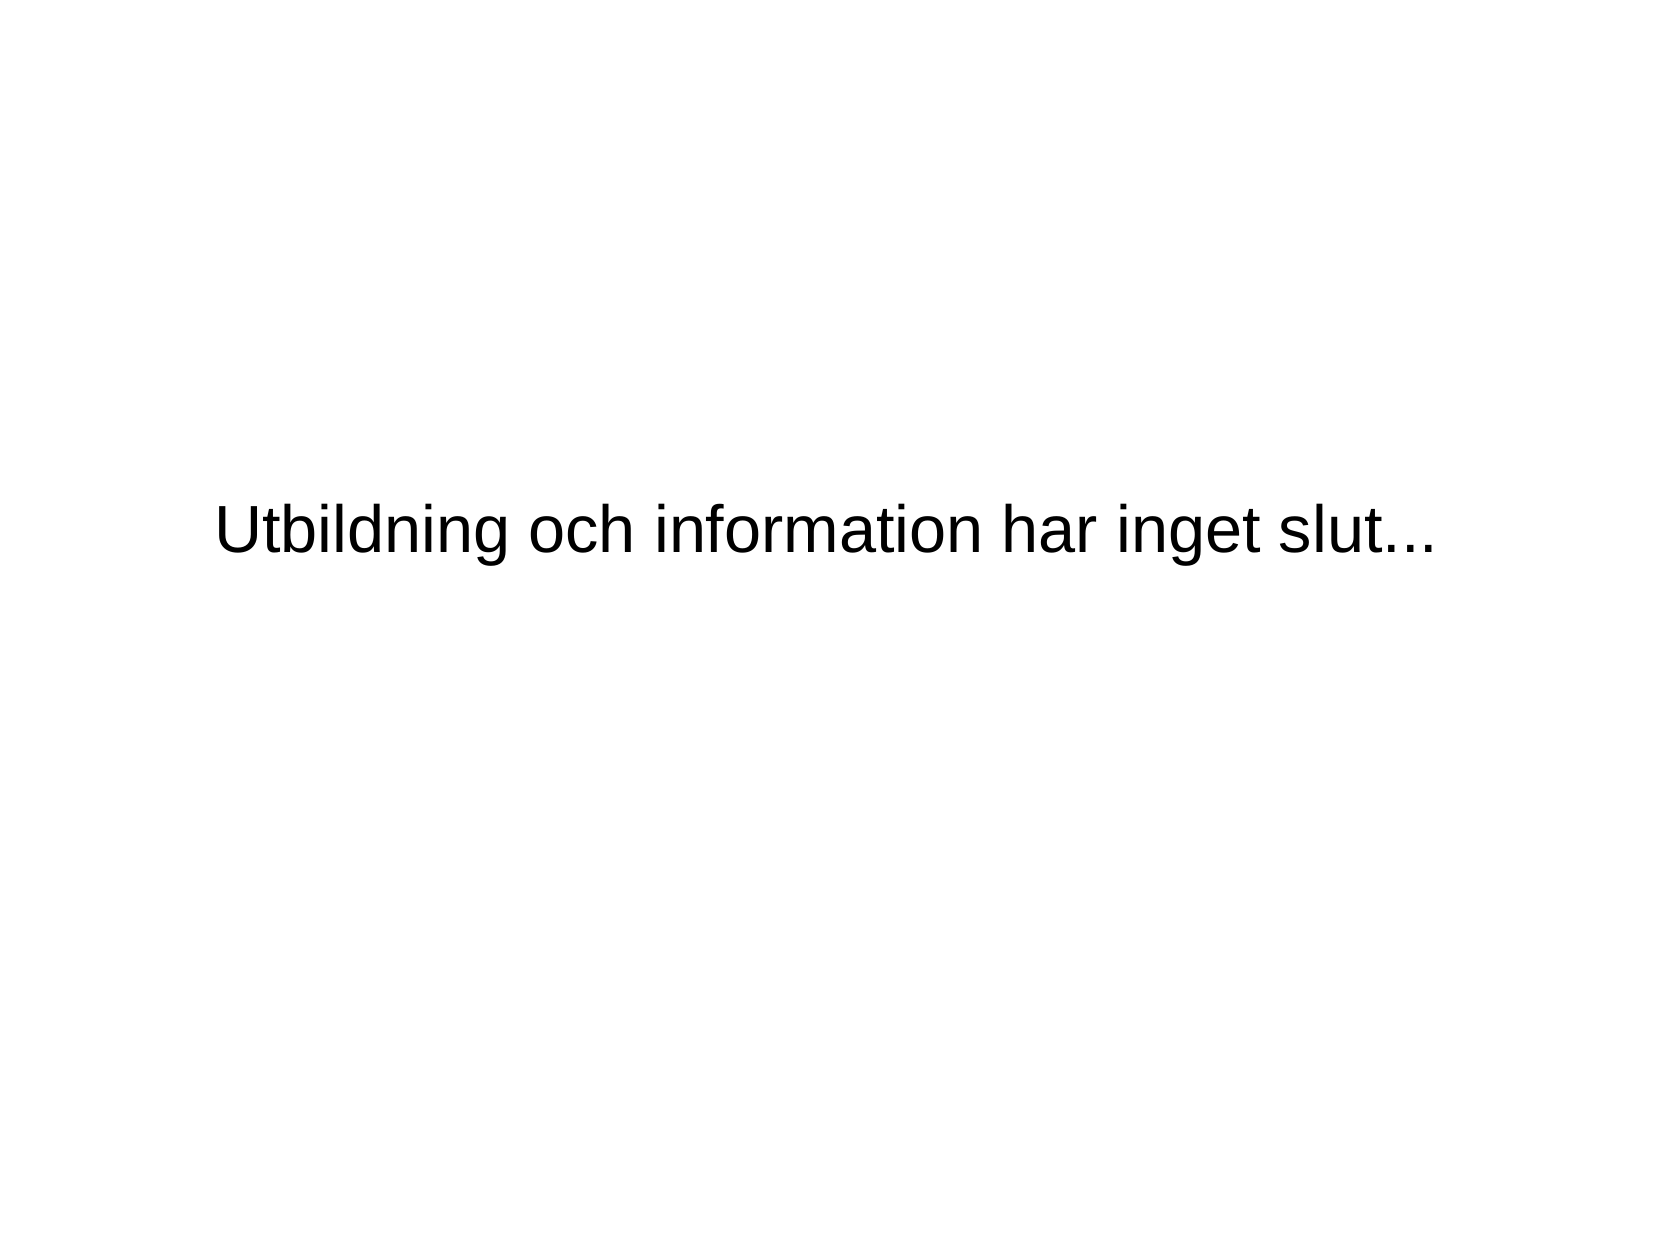

# Utbildning och information har inget slut...